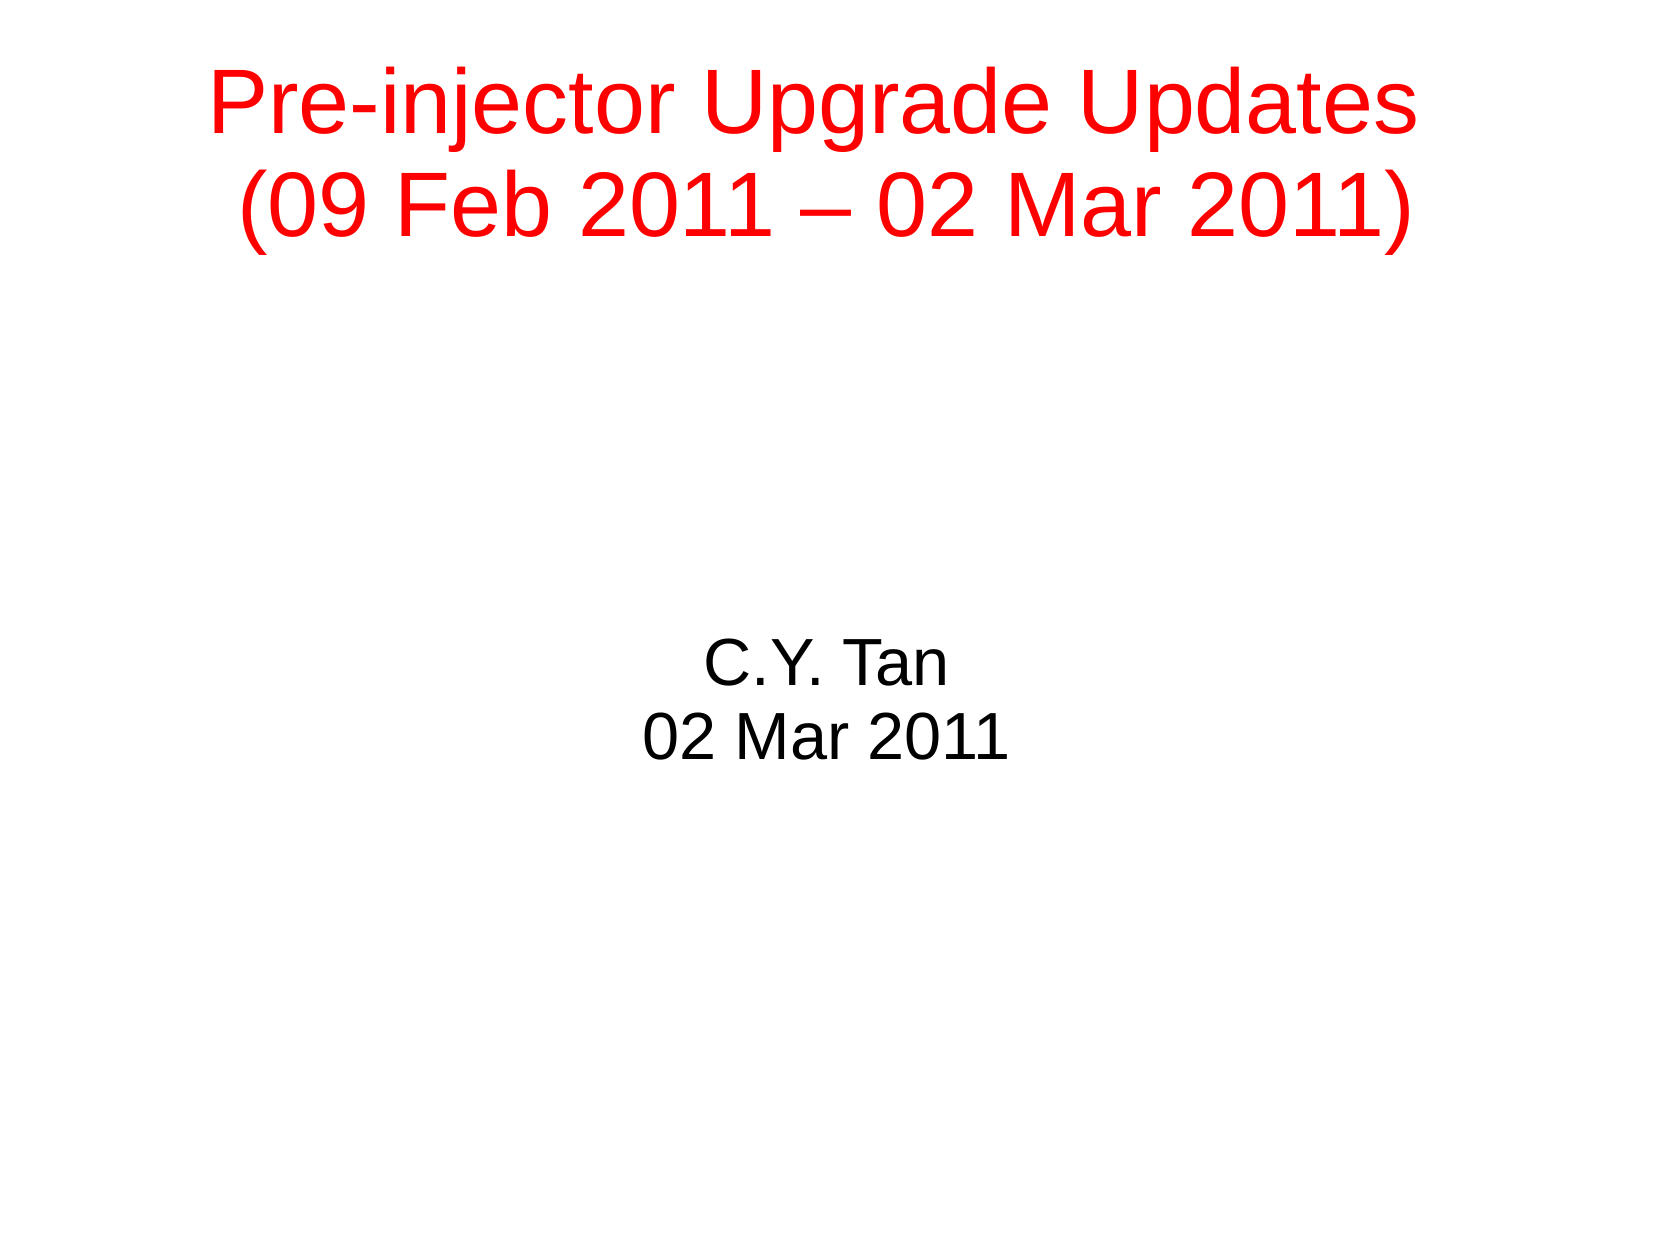

# Pre-injector Upgrade Updates (09 Feb 2011 – 02 Mar 2011)
C.Y. Tan
02 Mar 2011